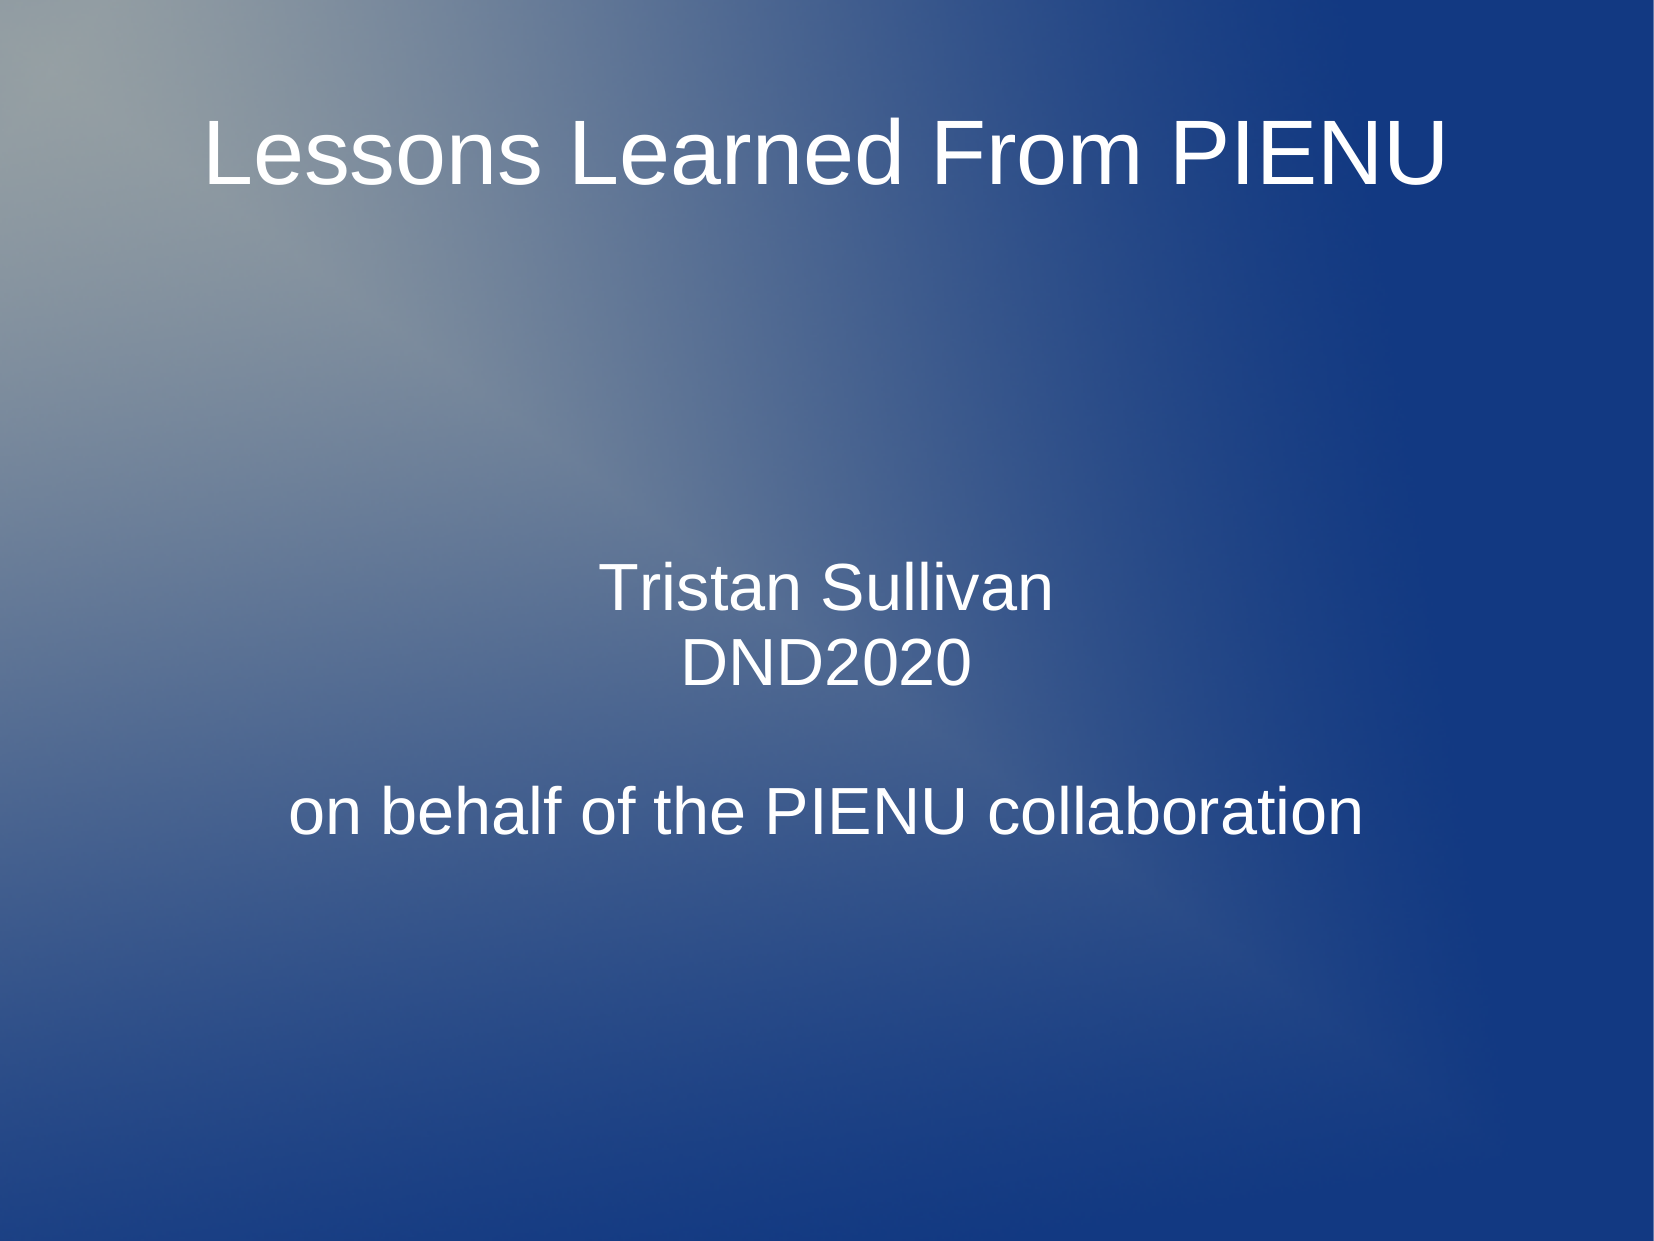

# Lessons Learned From PIENU
Tristan Sullivan
DND2020
on behalf of the PIENU collaboration